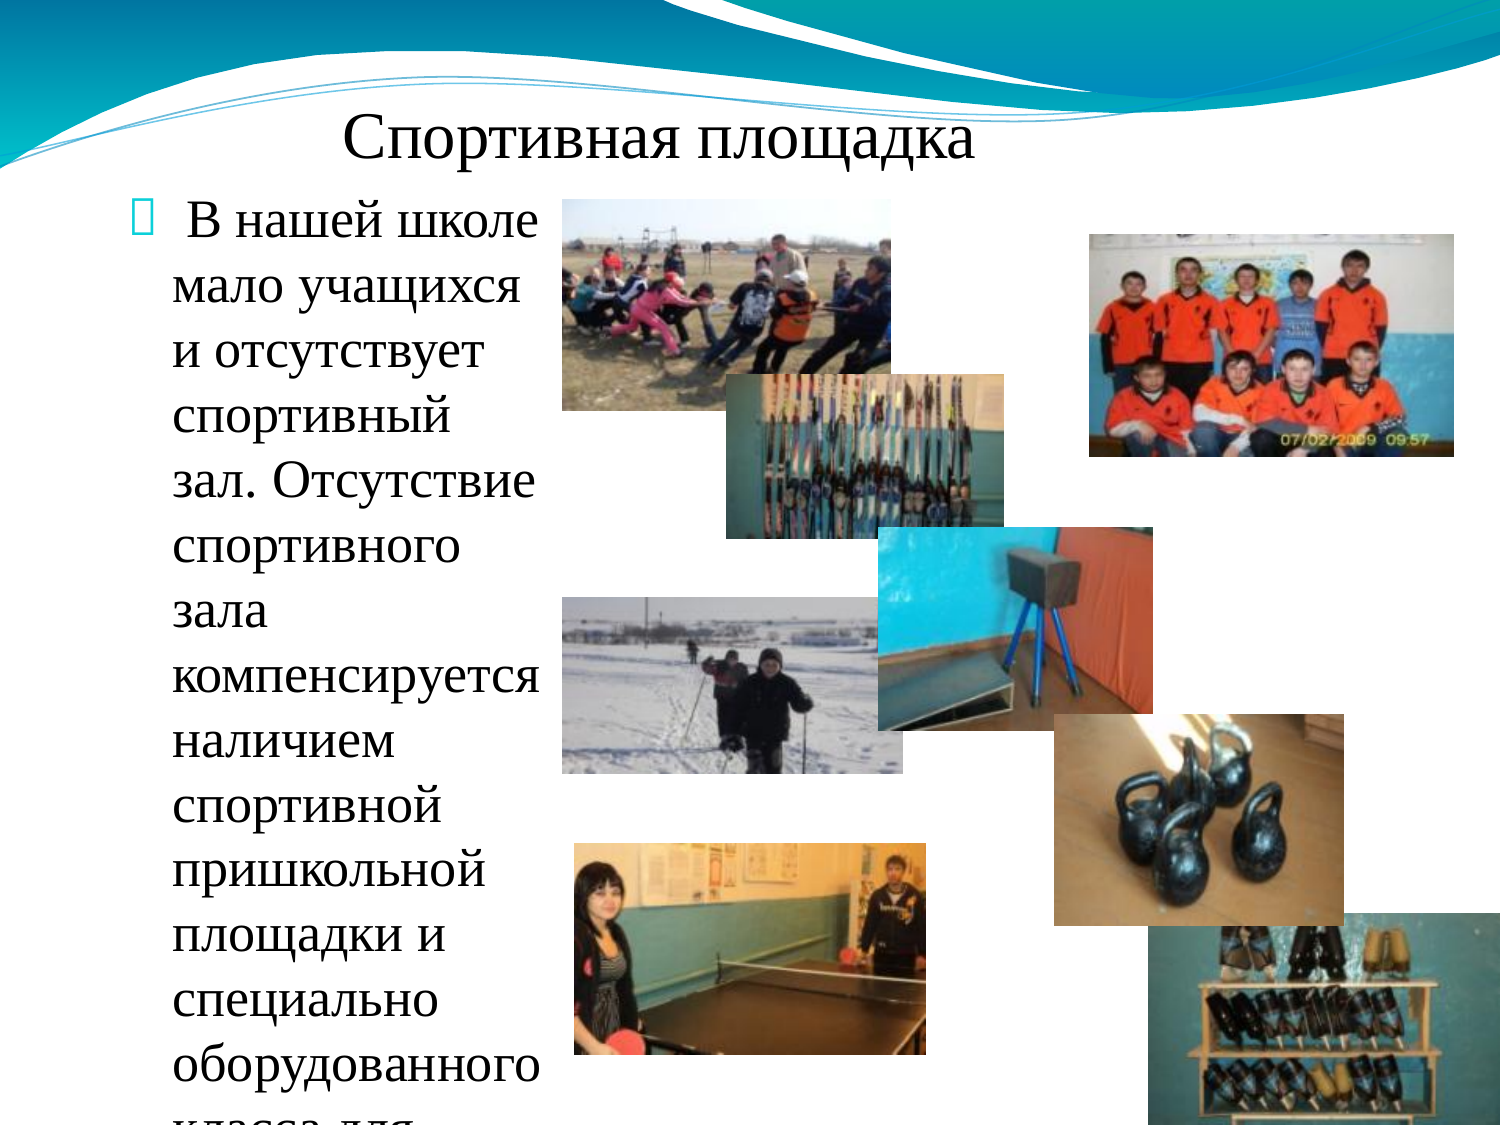

# Спортивная площадка
 В нашей школе мало учащихся и отсутствует спортивный зал. Отсутствие спортивного зала компенсируется наличием спортивной пришкольной площадки и специально оборудованного класса для занятий физическими упражнениями, также используется школьный коридор при проведении урока и различных спортивных мероприятий.
 Спортивная площадка имеет прямую и круговую беговые дорожки, волейбольную, баскетбольную площадки. Футбольное поле размечено на ровном травянистом участке. Имеется место для подвижных игр, прыжковая яма, перекладины для различного роста.
 Для занятия лыжной и кроссовой подготовкой имеется маркированная трасса с отрезками различной протяженности.
 Физические упражнения, проводимые на открытом воздухе в течение всего учебного года, особенно ценны тем, что в этом случае эффективнее осуществляется закаливание организма, повышается его сопротивляемость к простудным заболеваниям.